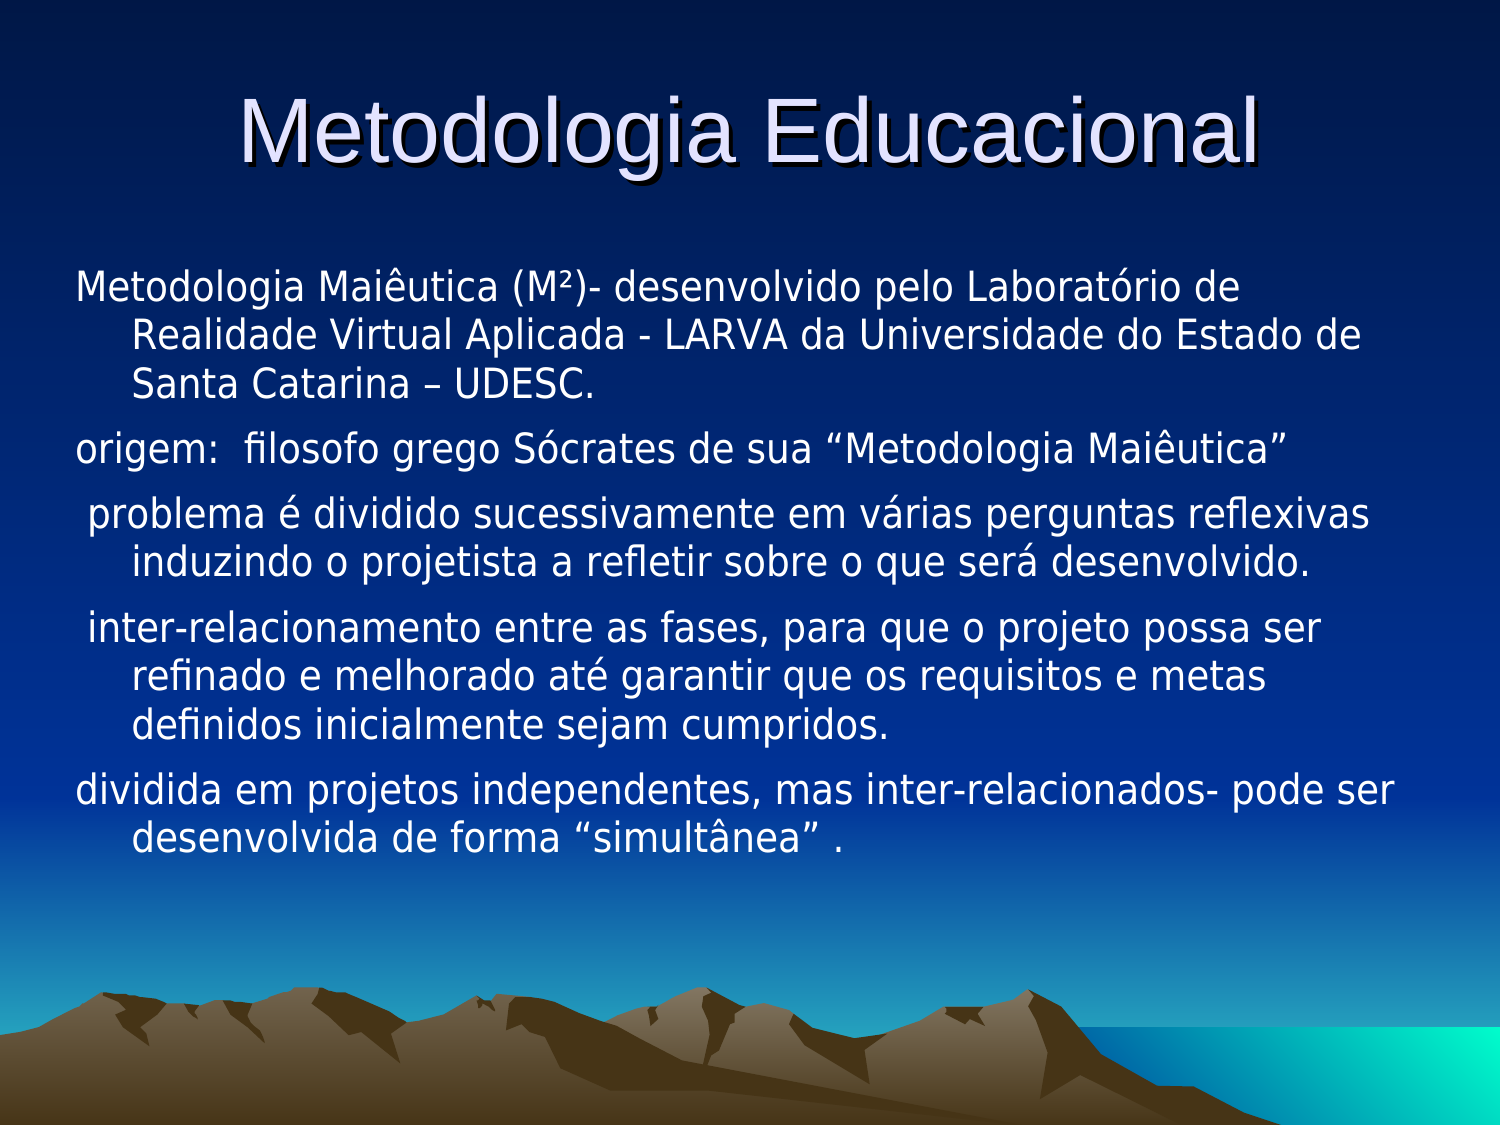

# Metodologia Educacional
Metodologia Maiêutica (M²)- desenvolvido pelo Laboratório de Realidade Virtual Aplicada - LARVA da Universidade do Estado de Santa Catarina – UDESC.
origem: filosofo grego Sócrates de sua “Metodologia Maiêutica”
 problema é dividido sucessivamente em várias perguntas reflexivas induzindo o projetista a refletir sobre o que será desenvolvido.
 inter-relacionamento entre as fases, para que o projeto possa ser refinado e melhorado até garantir que os requisitos e metas definidos inicialmente sejam cumpridos.
dividida em projetos independentes, mas inter-relacionados- pode ser desenvolvida de forma “simultânea” .